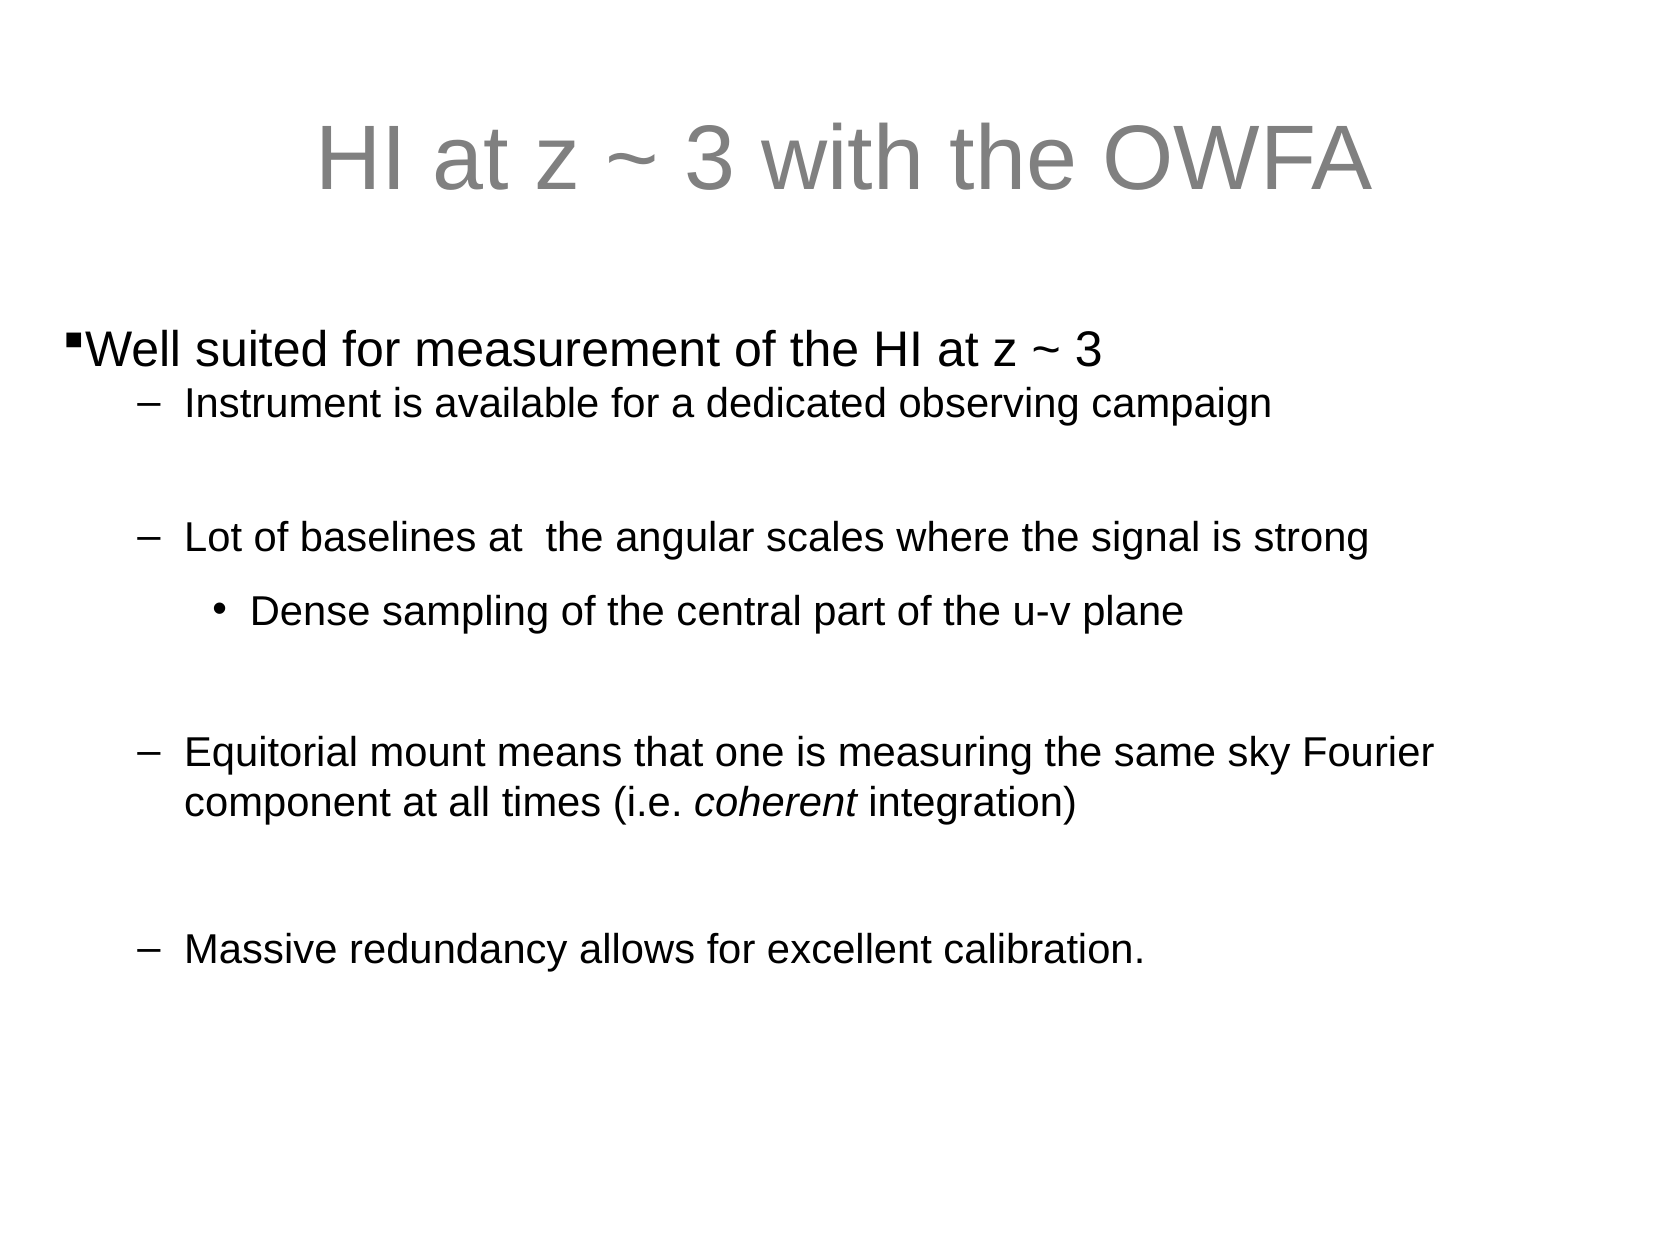

# HI at z ~ 3 with the OWFA
Well suited for measurement of the HI at z ~ 3
Instrument is available for a dedicated observing campaign
Lot of baselines at the angular scales where the signal is strong
Dense sampling of the central part of the u-v plane
Equitorial mount means that one is measuring the same sky Fourier component at all times (i.e. coherent integration)
Massive redundancy allows for excellent calibration.